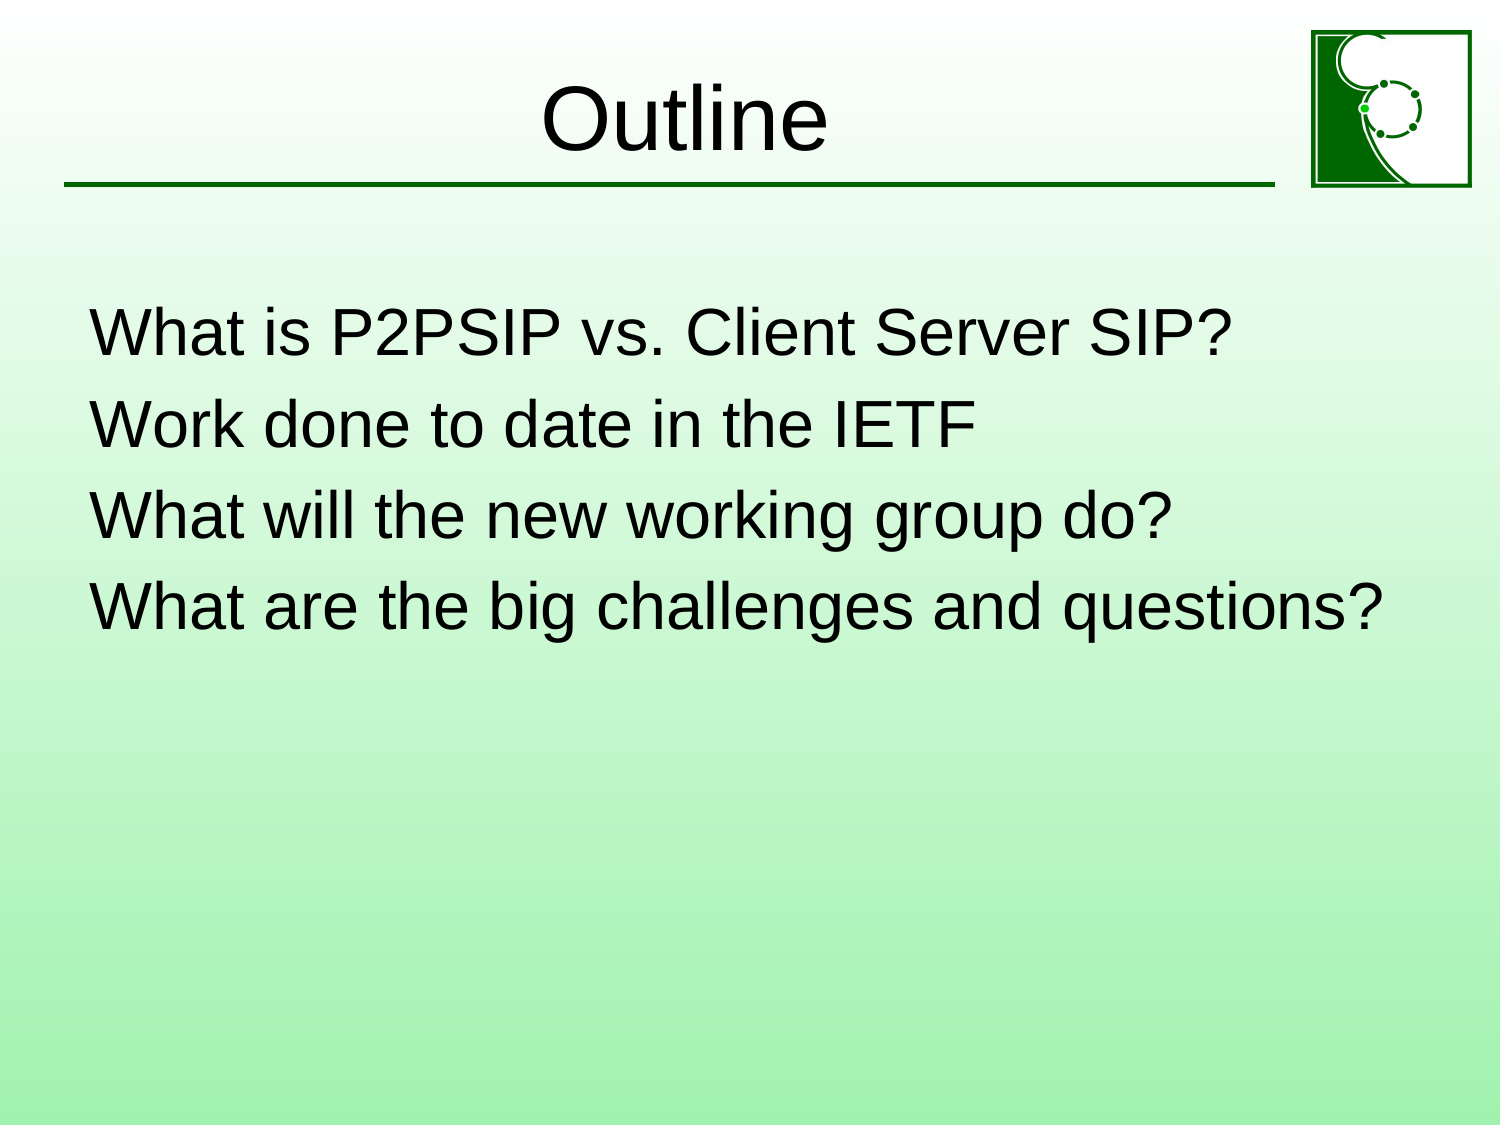

# Outline
What is P2PSIP vs. Client Server SIP?
Work done to date in the IETF
What will the new working group do?
What are the big challenges and questions?